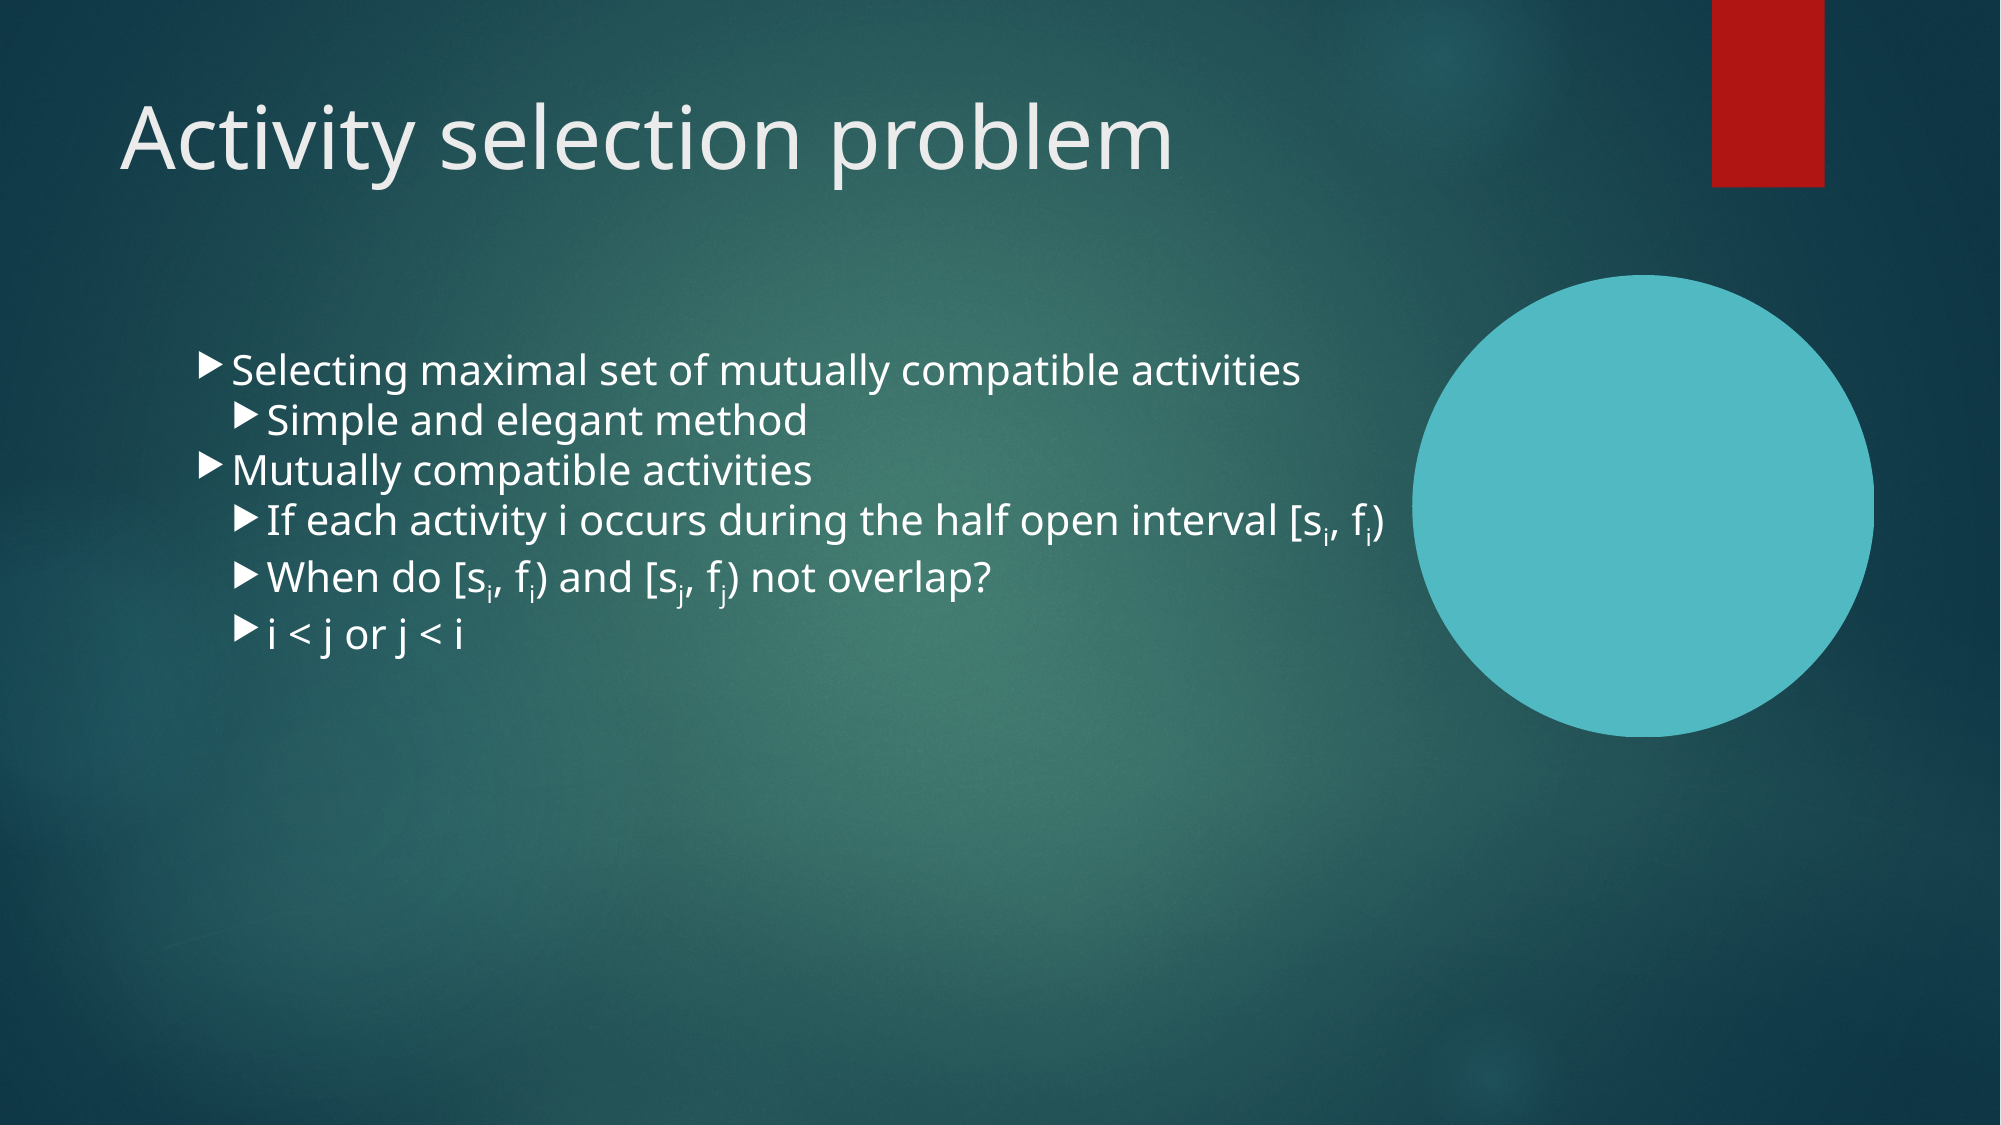

Activity selection problem
Selecting maximal set of mutually compatible activities
Simple and elegant method
Mutually compatible activities
If each activity i occurs during the half open interval [si, fi)
When do [si, fi) and [sj, fj) not overlap?
i < j or j < i